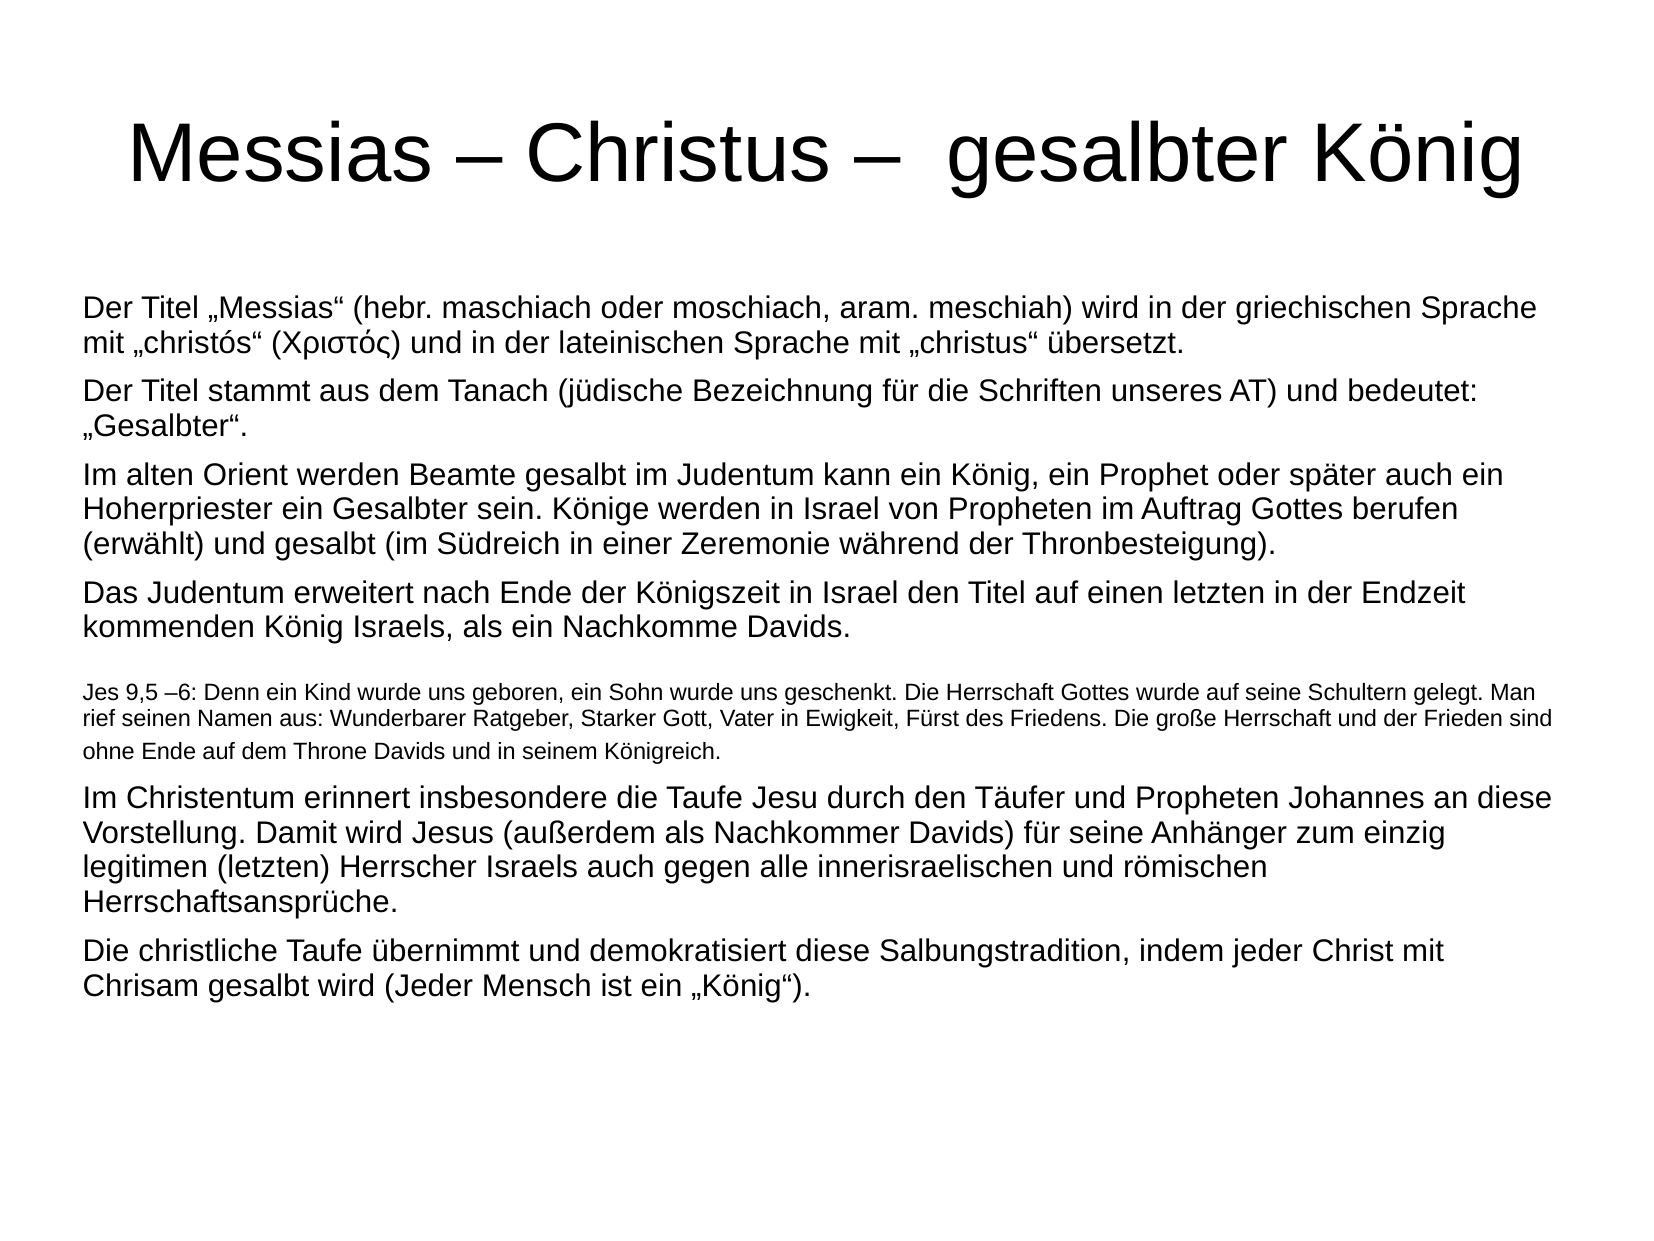

# Messias – Christus – gesalbter König
Der Titel „Messias“ (hebr. maschiach oder moschiach, aram. meschiah) wird in der griechischen Sprache mit „christós“ (Χριστός) und in der lateinischen Sprache mit „christus“ übersetzt.
Der Titel stammt aus dem Tanach (jüdische Bezeichnung für die Schriften unseres AT) und bedeutet: „Gesalbter“.
Im alten Orient werden Beamte gesalbt im Judentum kann ein König, ein Prophet oder später auch ein Hoherpriester ein Gesalbter sein. Könige werden in Israel von Propheten im Auftrag Gottes berufen (erwählt) und gesalbt (im Südreich in einer Zeremonie während der Thronbesteigung).
Das Judentum erweitert nach Ende der Königszeit in Israel den Titel auf einen letzten in der Endzeit kommenden König Israels, als ein Nachkomme Davids.
Jes 9,5 –6: Denn ein Kind wurde uns geboren, ein Sohn wurde uns geschenkt. Die Herrschaft Gottes wurde auf seine Schultern gelegt. Man rief seinen Namen aus: Wunderbarer Ratgeber, Starker Gott, Vater in Ewigkeit, Fürst des Friedens. Die große Herrschaft und der Frieden sind ohne Ende auf dem Throne Davids und in seinem Königreich.
Im Christentum erinnert insbesondere die Taufe Jesu durch den Täufer und Propheten Johannes an diese Vorstellung. Damit wird Jesus (außerdem als Nachkommer Davids) für seine Anhänger zum einzig legitimen (letzten) Herrscher Israels auch gegen alle innerisraelischen und römischen Herrschaftsansprüche.
Die christliche Taufe übernimmt und demokratisiert diese Salbungstradition, indem jeder Christ mit Chrisam gesalbt wird (Jeder Mensch ist ein „König“).